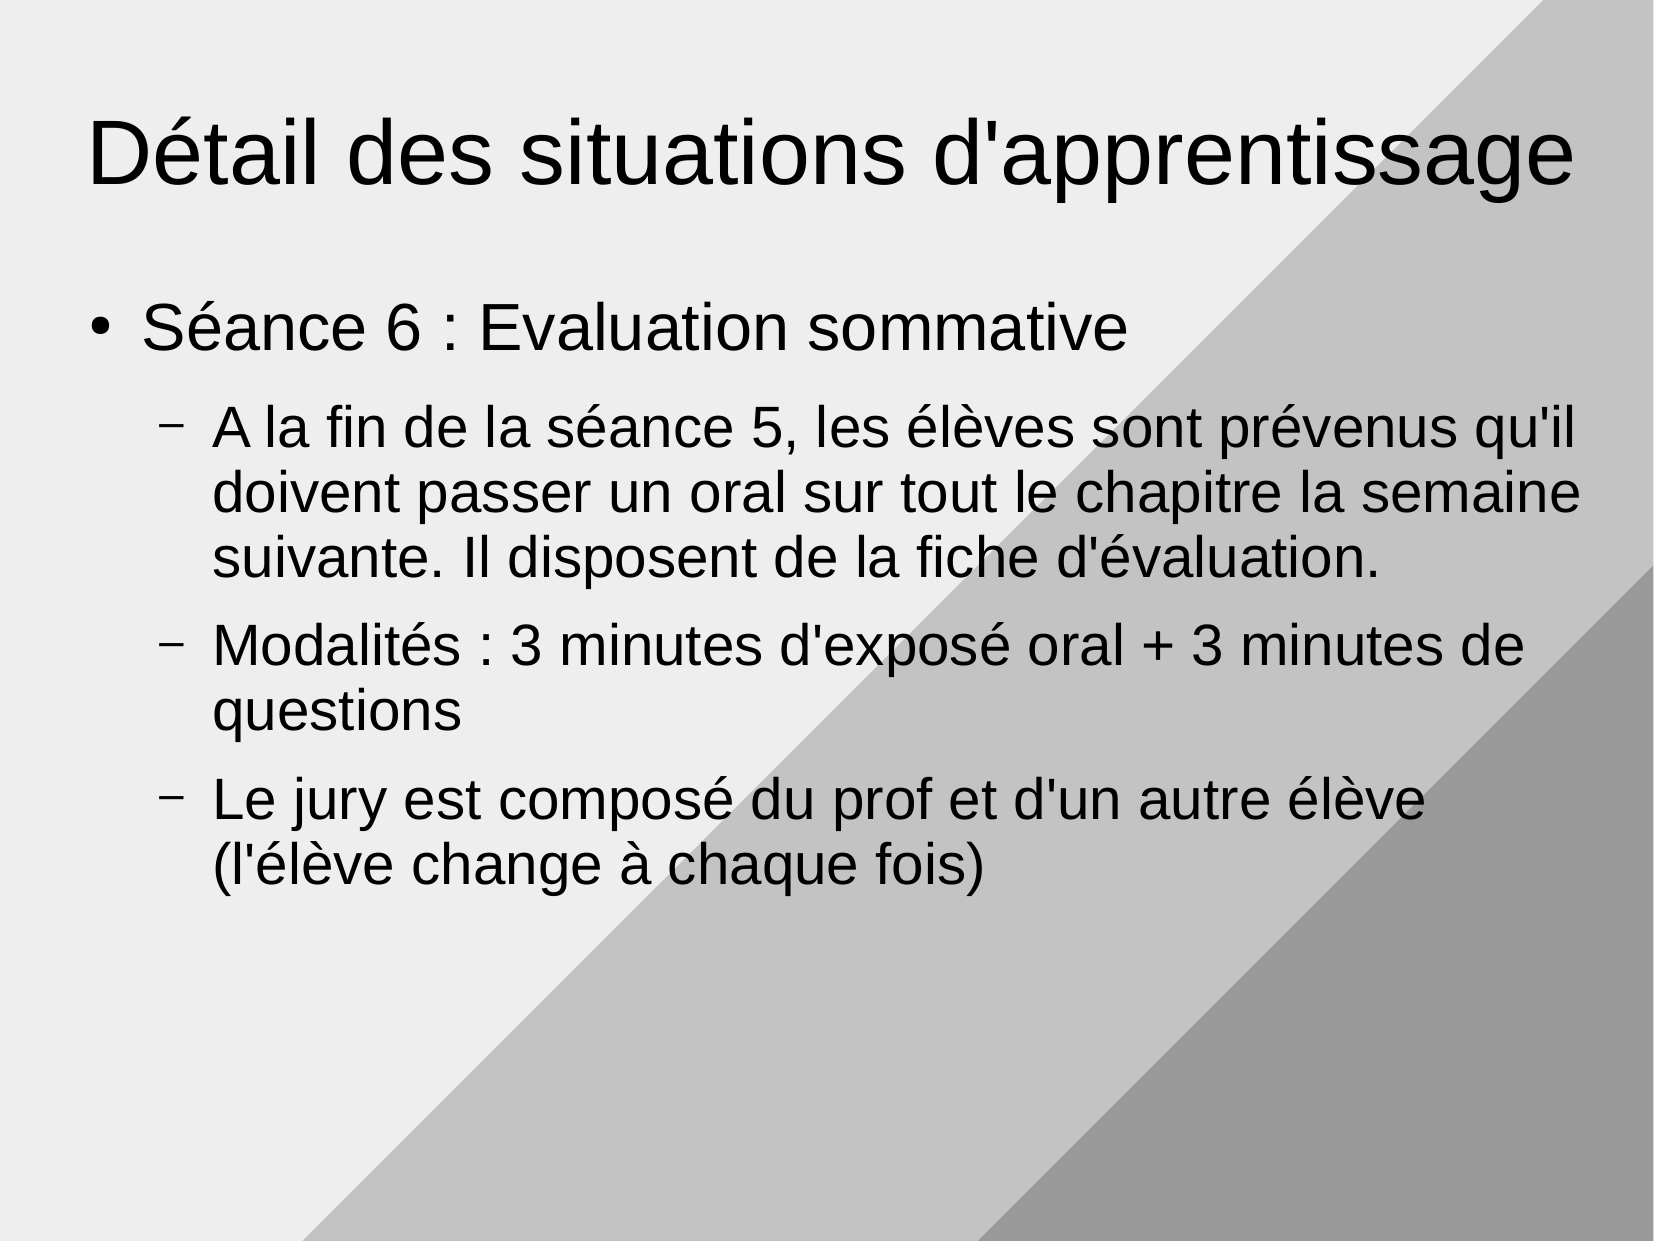

# Détail des situations d'apprentissage
Séance 6 : Evaluation sommative
A la fin de la séance 5, les élèves sont prévenus qu'il doivent passer un oral sur tout le chapitre la semaine suivante. Il disposent de la fiche d'évaluation.
Modalités : 3 minutes d'exposé oral + 3 minutes de questions
Le jury est composé du prof et d'un autre élève (l'élève change à chaque fois)